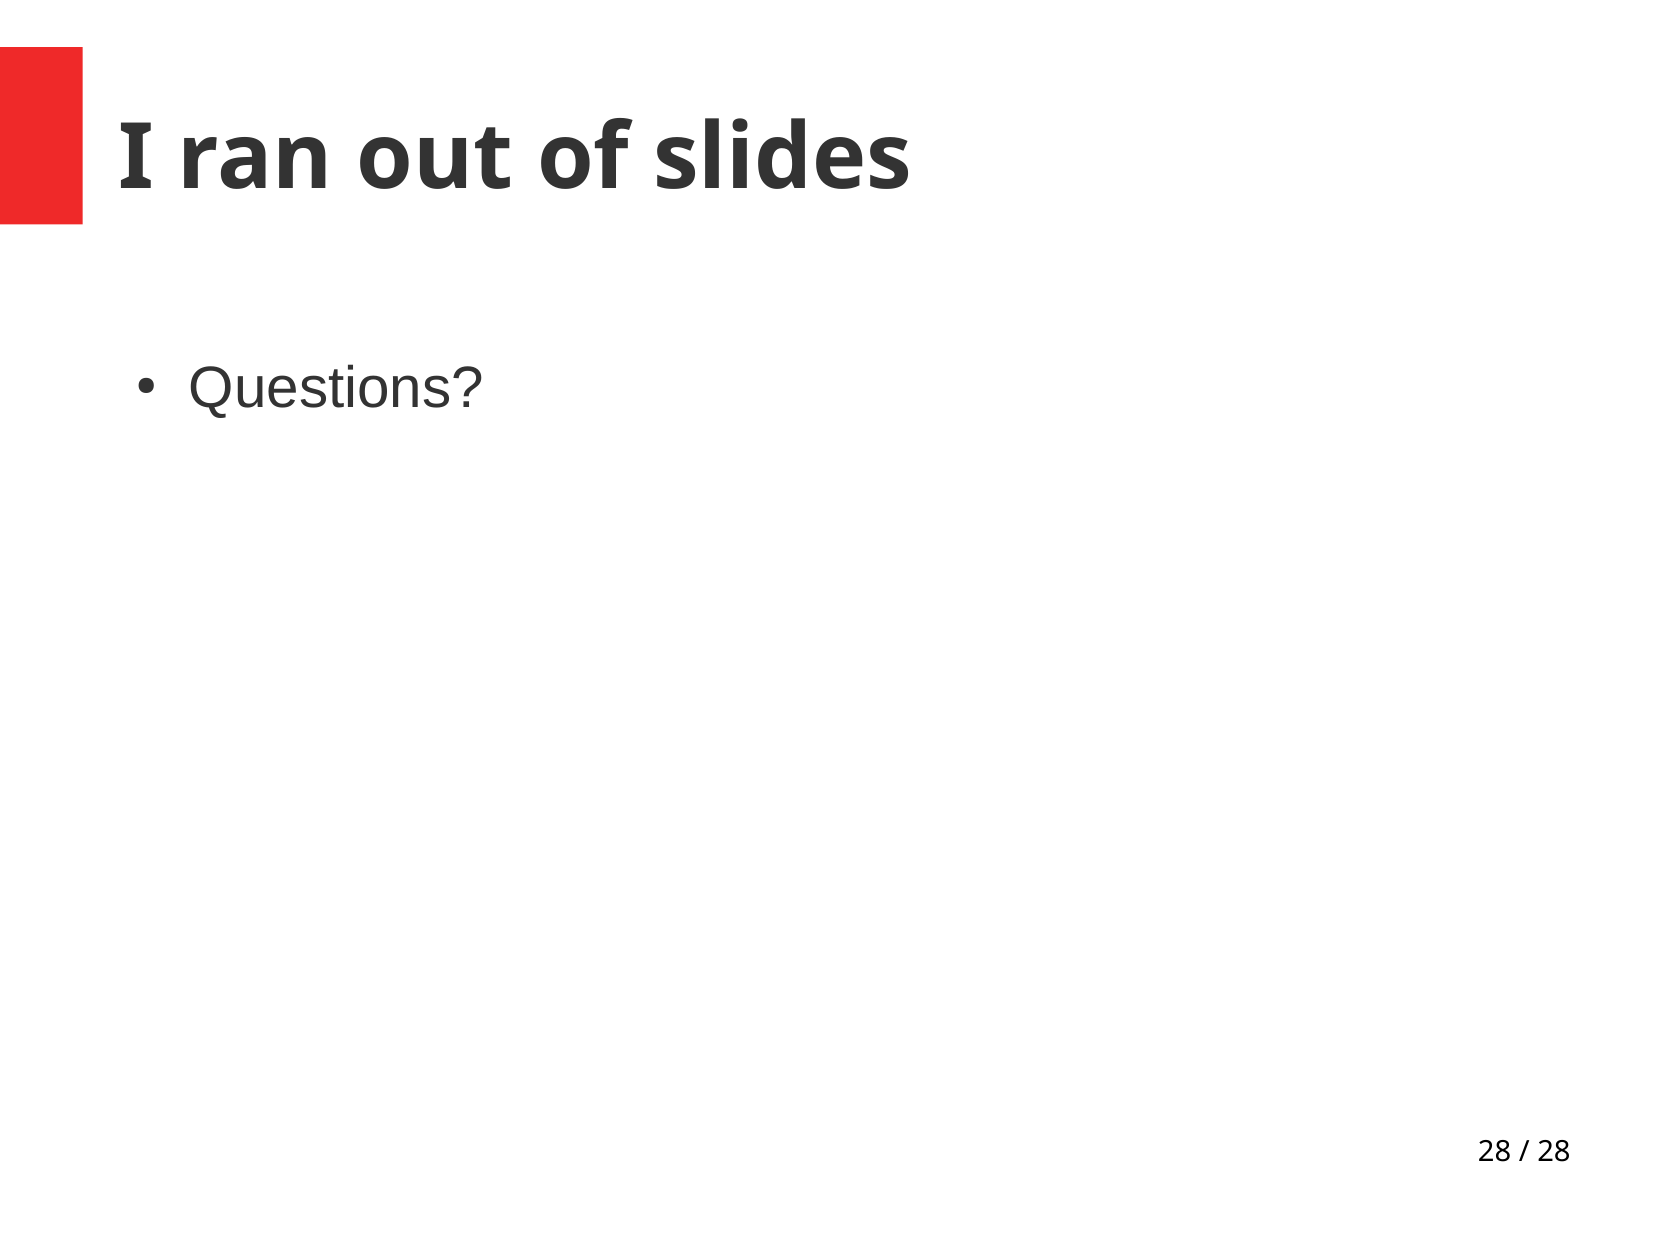

# I ran out of slides
Questions?
28